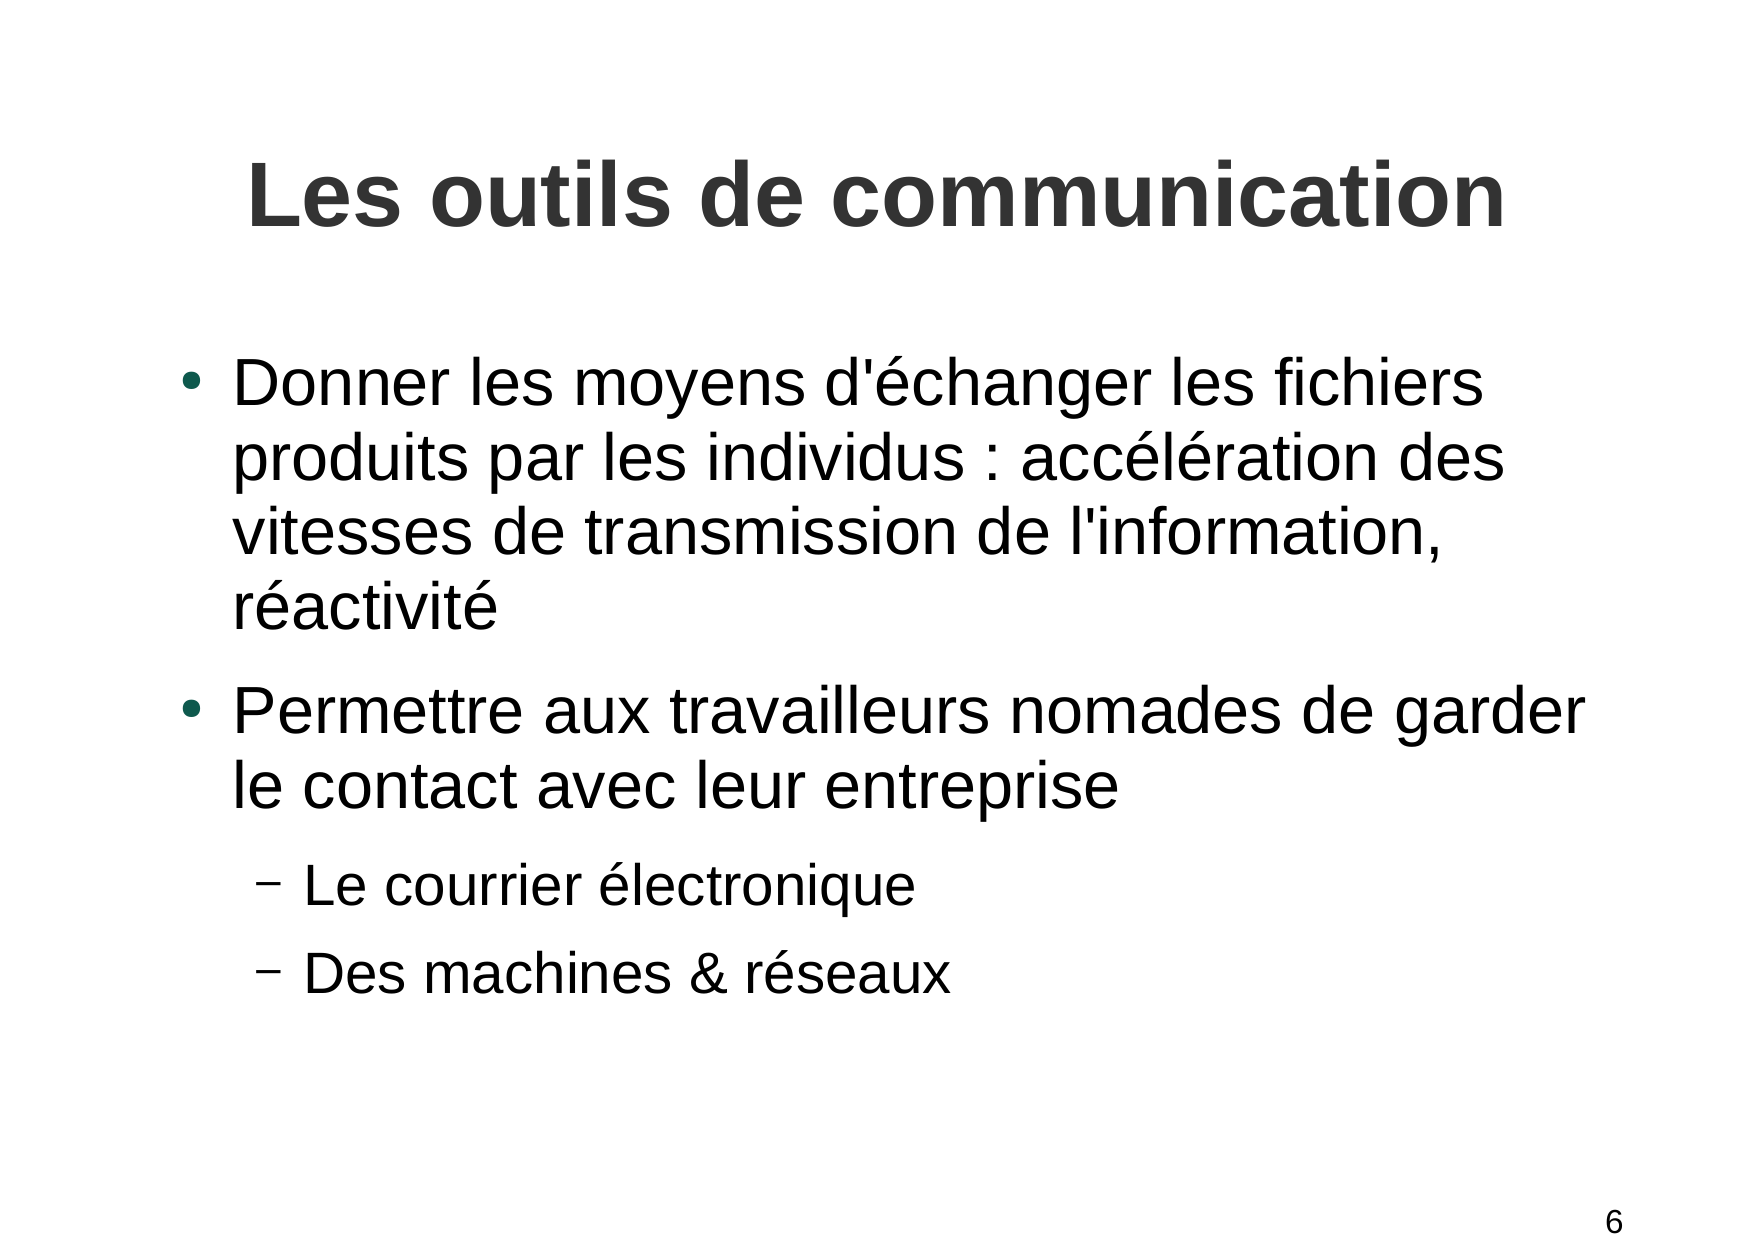

# Les outils de communication
Donner les moyens d'échanger les fichiers produits par les individus : accélération des vitesses de transmission de l'information, réactivité
Permettre aux travailleurs nomades de garder le contact avec leur entreprise
Le courrier électronique
Des machines & réseaux